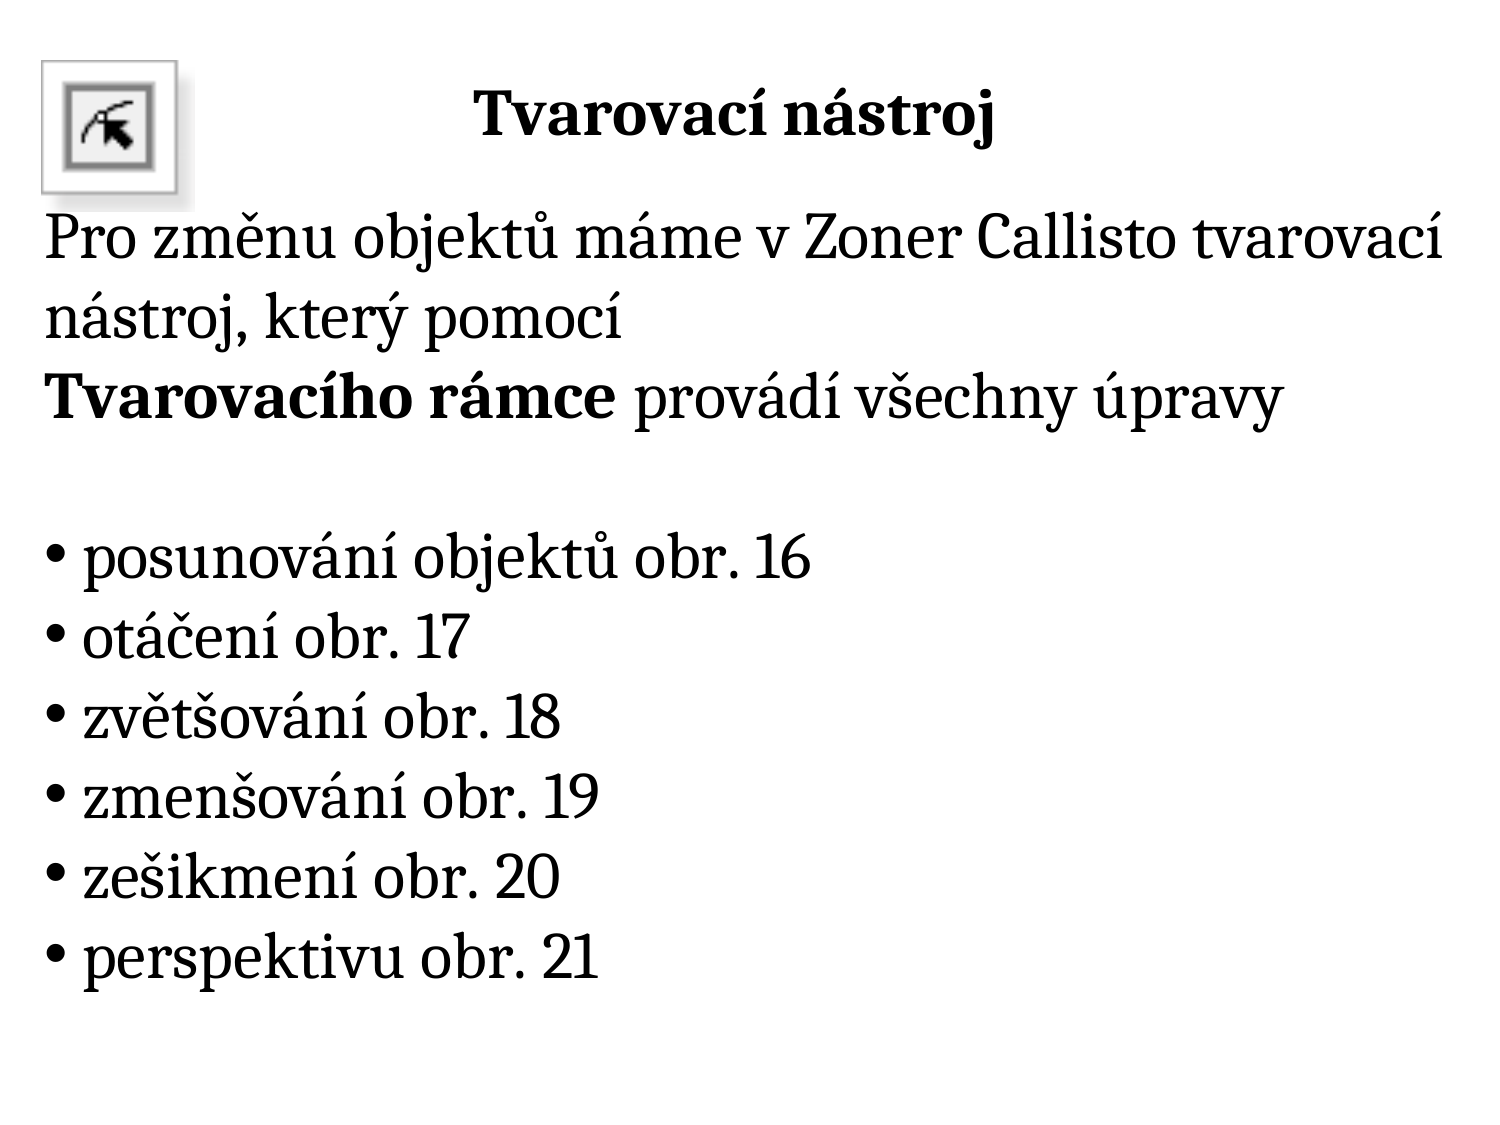

Tvarovací nástroj
Pro změnu objektů máme v Zoner Callisto tvarovací nástroj, který pomocí
Tvarovacího rámce provádí všechny úpravy
 posunování objektů obr. 16
 otáčení obr. 17
 zvětšování obr. 18
 zmenšování obr. 19
 zešikmení obr. 20
 perspektivu obr. 21